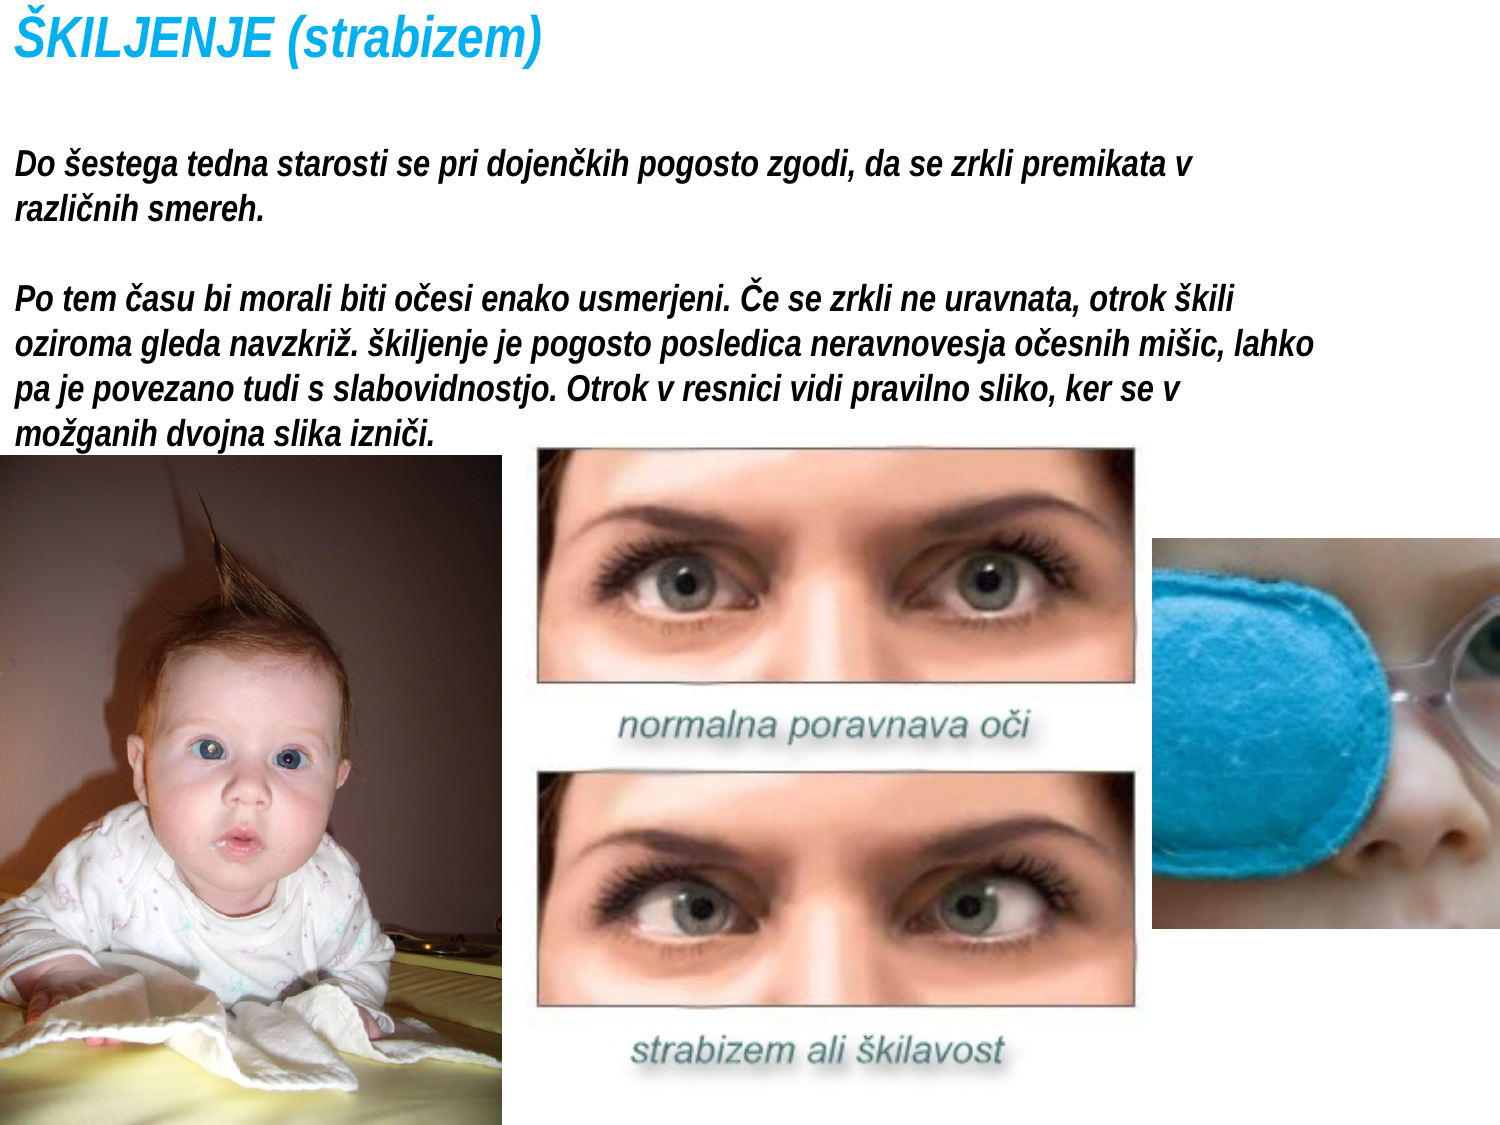

ŠKILJENJE (strabizem)
Do šestega tedna starosti se pri dojenčkih pogosto zgodi, da se zrkli premikata v različnih smereh.
Po tem času bi morali biti očesi enako usmerjeni. Če se zrkli ne uravnata, otrok škili oziroma gleda navzkriž. škiljenje je pogosto posledica neravnovesja očesnih mišic, lahko pa je povezano tudi s slabovidnostjo. Otrok v resnici vidi pravilno sliko, ker se v možganih dvojna slika izniči.